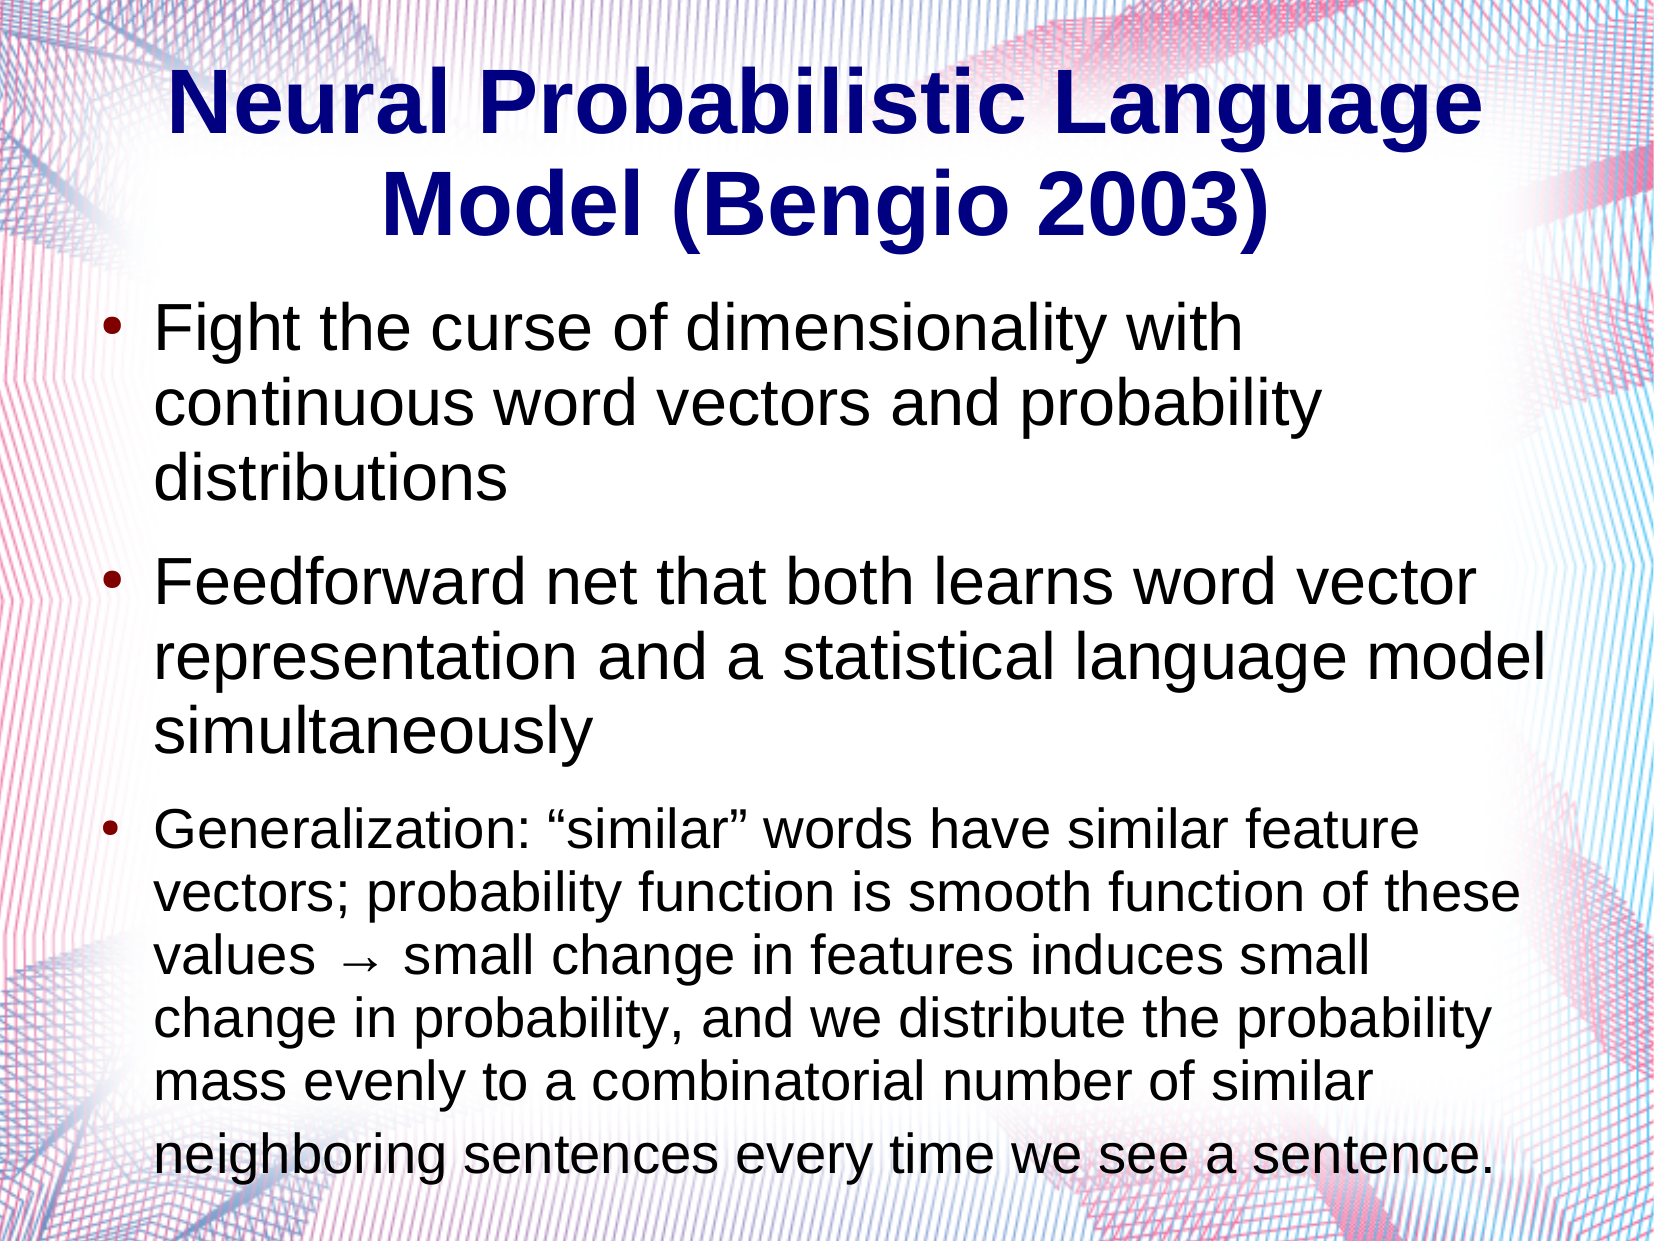

# Neural Probabilistic Language Model (Bengio 2003)
Fight the curse of dimensionality with continuous word vectors and probability distributions
Feedforward net that both learns word vector representation and a statistical language model simultaneously
Generalization: “similar” words have similar feature vectors; probability function is smooth function of these values → small change in features induces small change in probability, and we distribute the probability mass evenly to a combinatorial number of similar neighboring sentences every time we see a sentence.